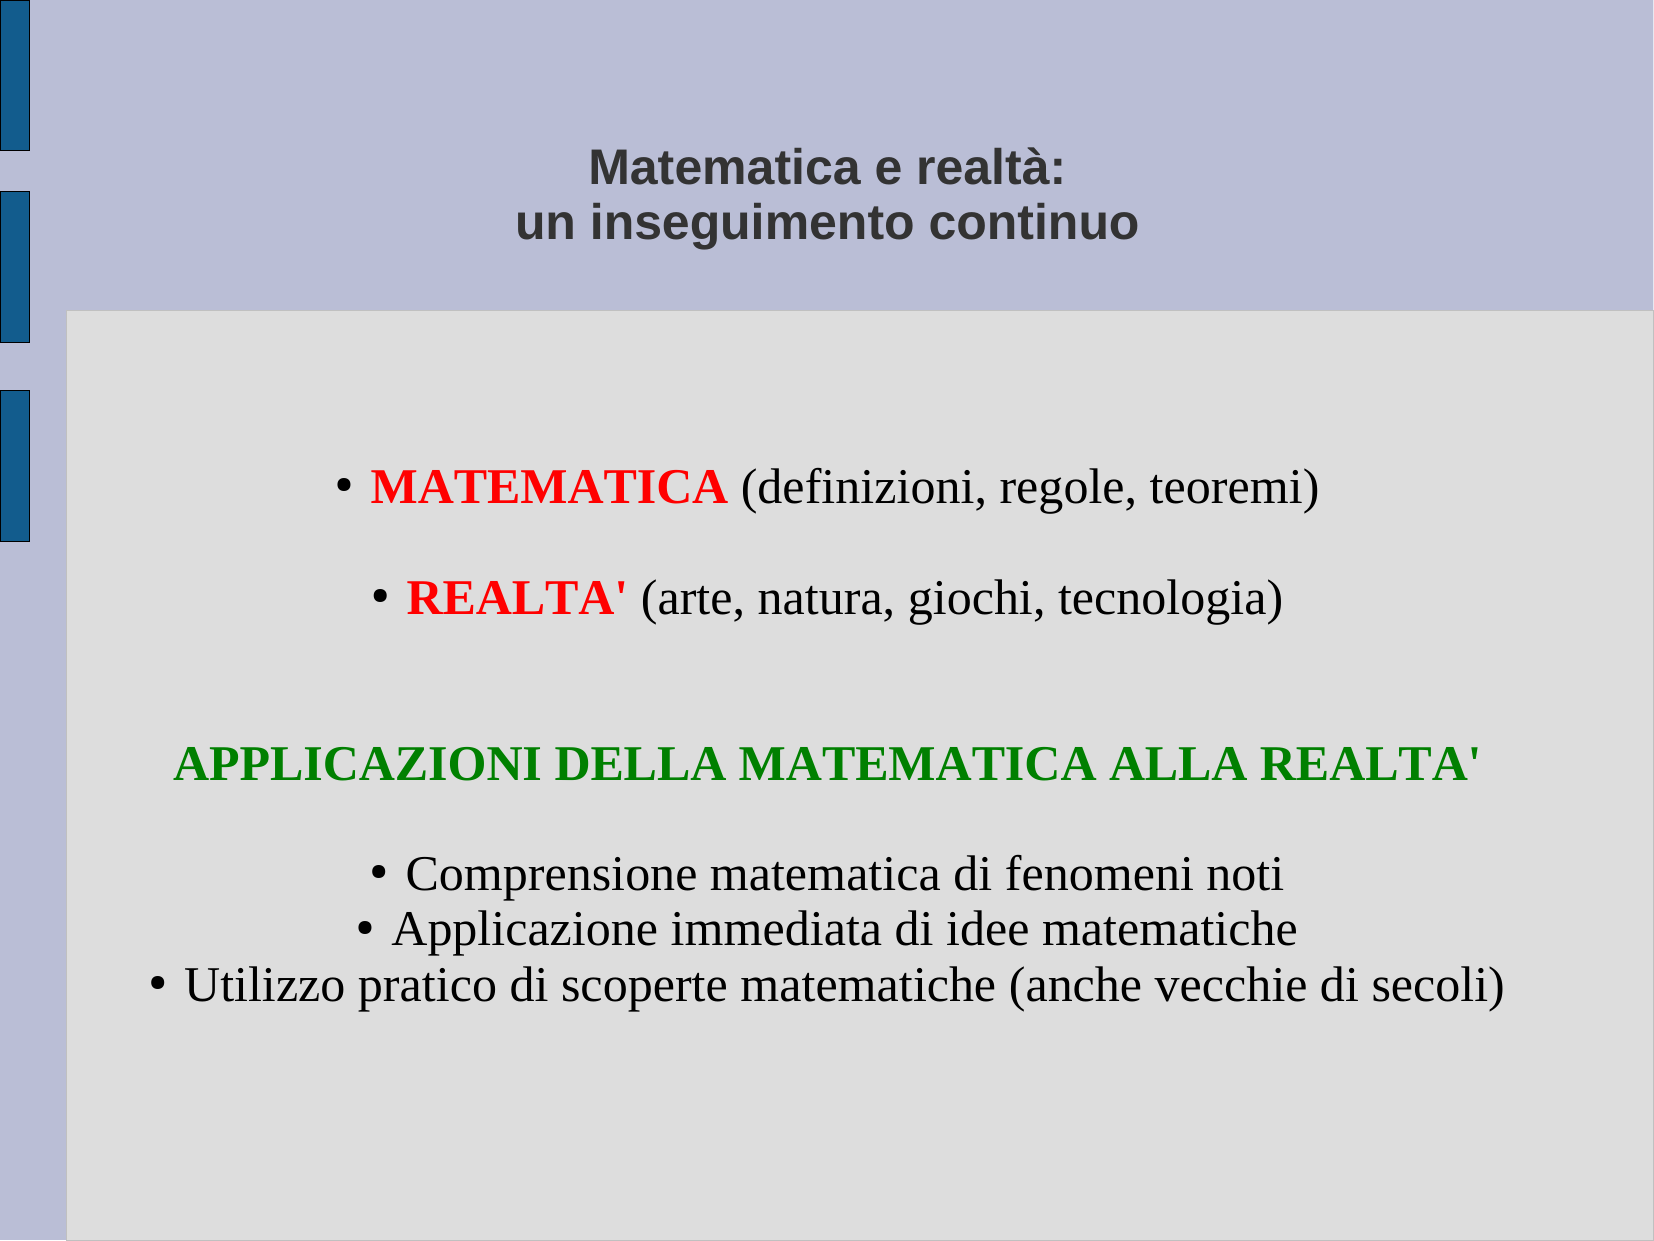

# Matematica e realtà: un inseguimento continuo
MATEMATICA (definizioni, regole, teoremi)
REALTA' (arte, natura, giochi, tecnologia)
APPLICAZIONI DELLA MATEMATICA ALLA REALTA'
Comprensione matematica di fenomeni noti
Applicazione immediata di idee matematiche
Utilizzo pratico di scoperte matematiche (anche vecchie di secoli)